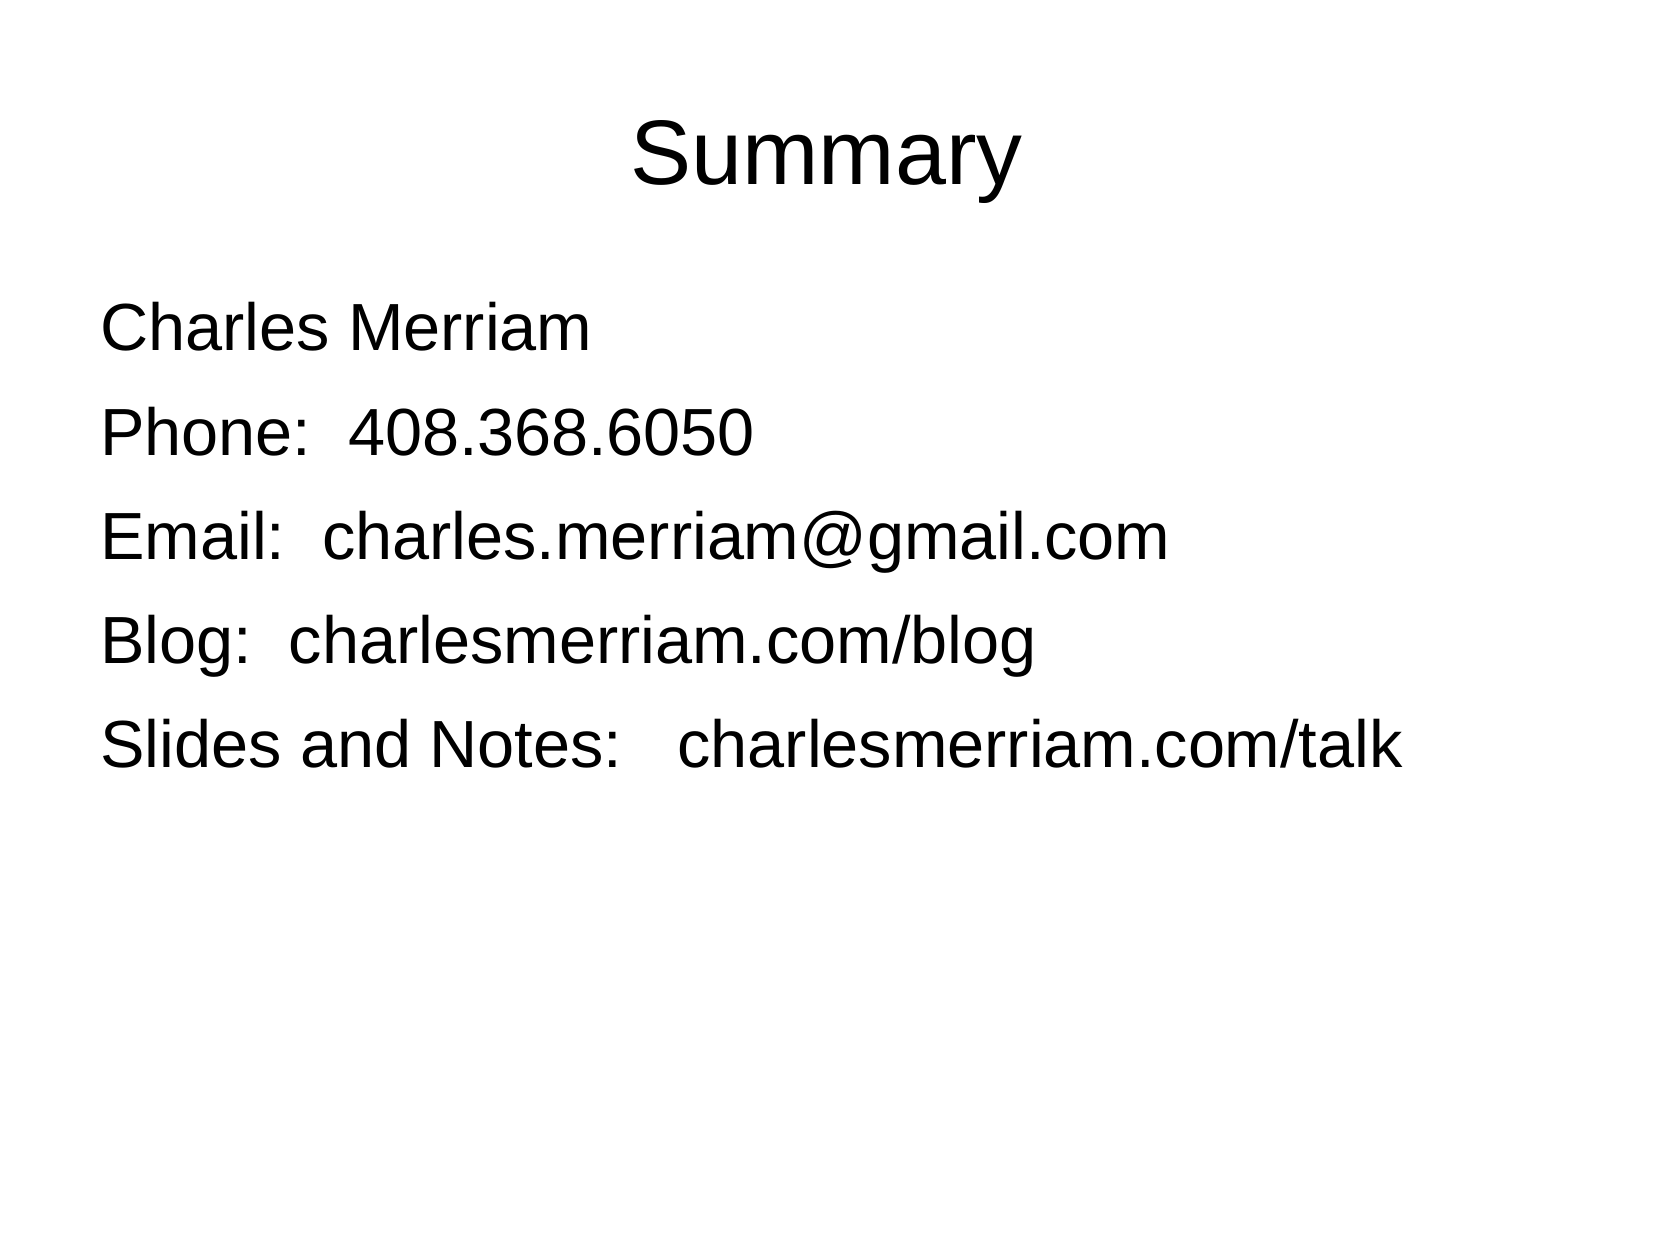

# Summary
Charles Merriam
Phone: 408.368.6050
Email: charles.merriam@gmail.com
Blog: charlesmerriam.com/blog
Slides and Notes: charlesmerriam.com/talk